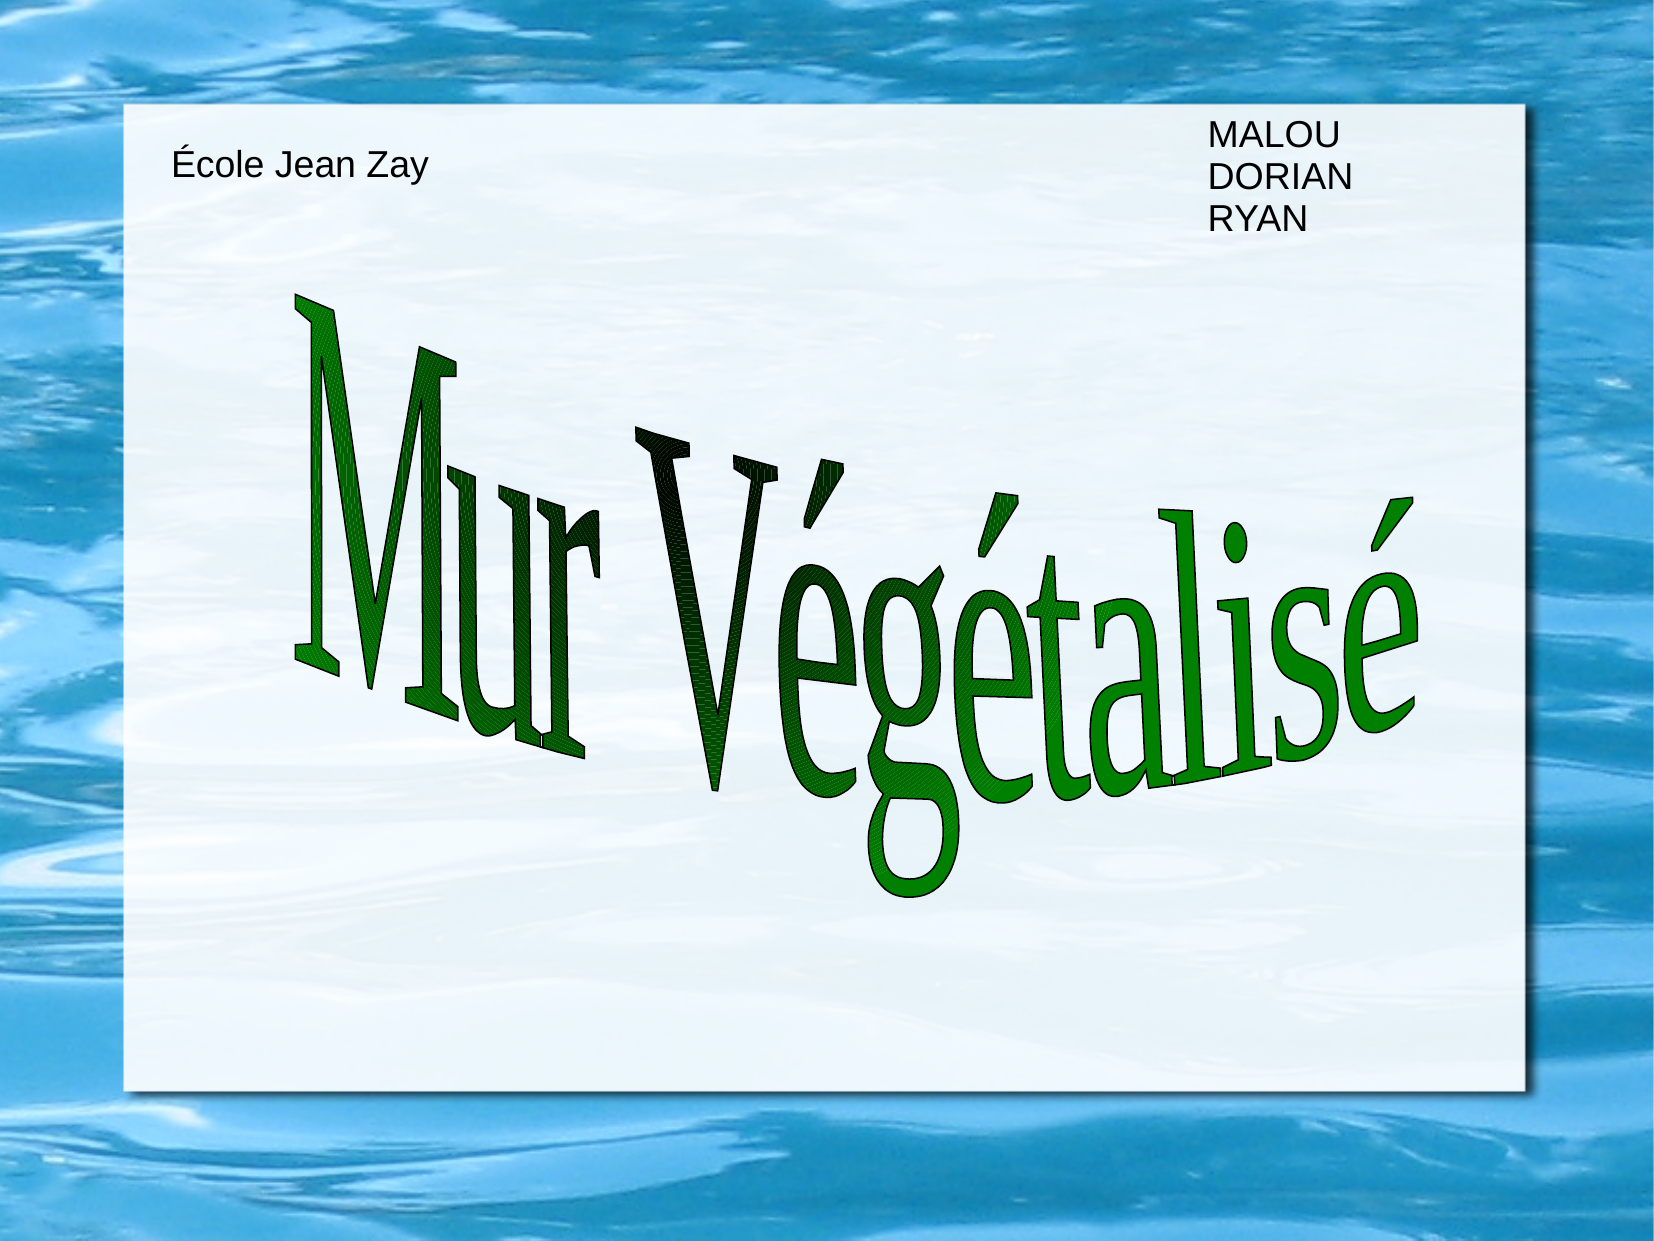

MALOU
DORIAN
RYAN
École Jean Zay
Mur Végétalisé